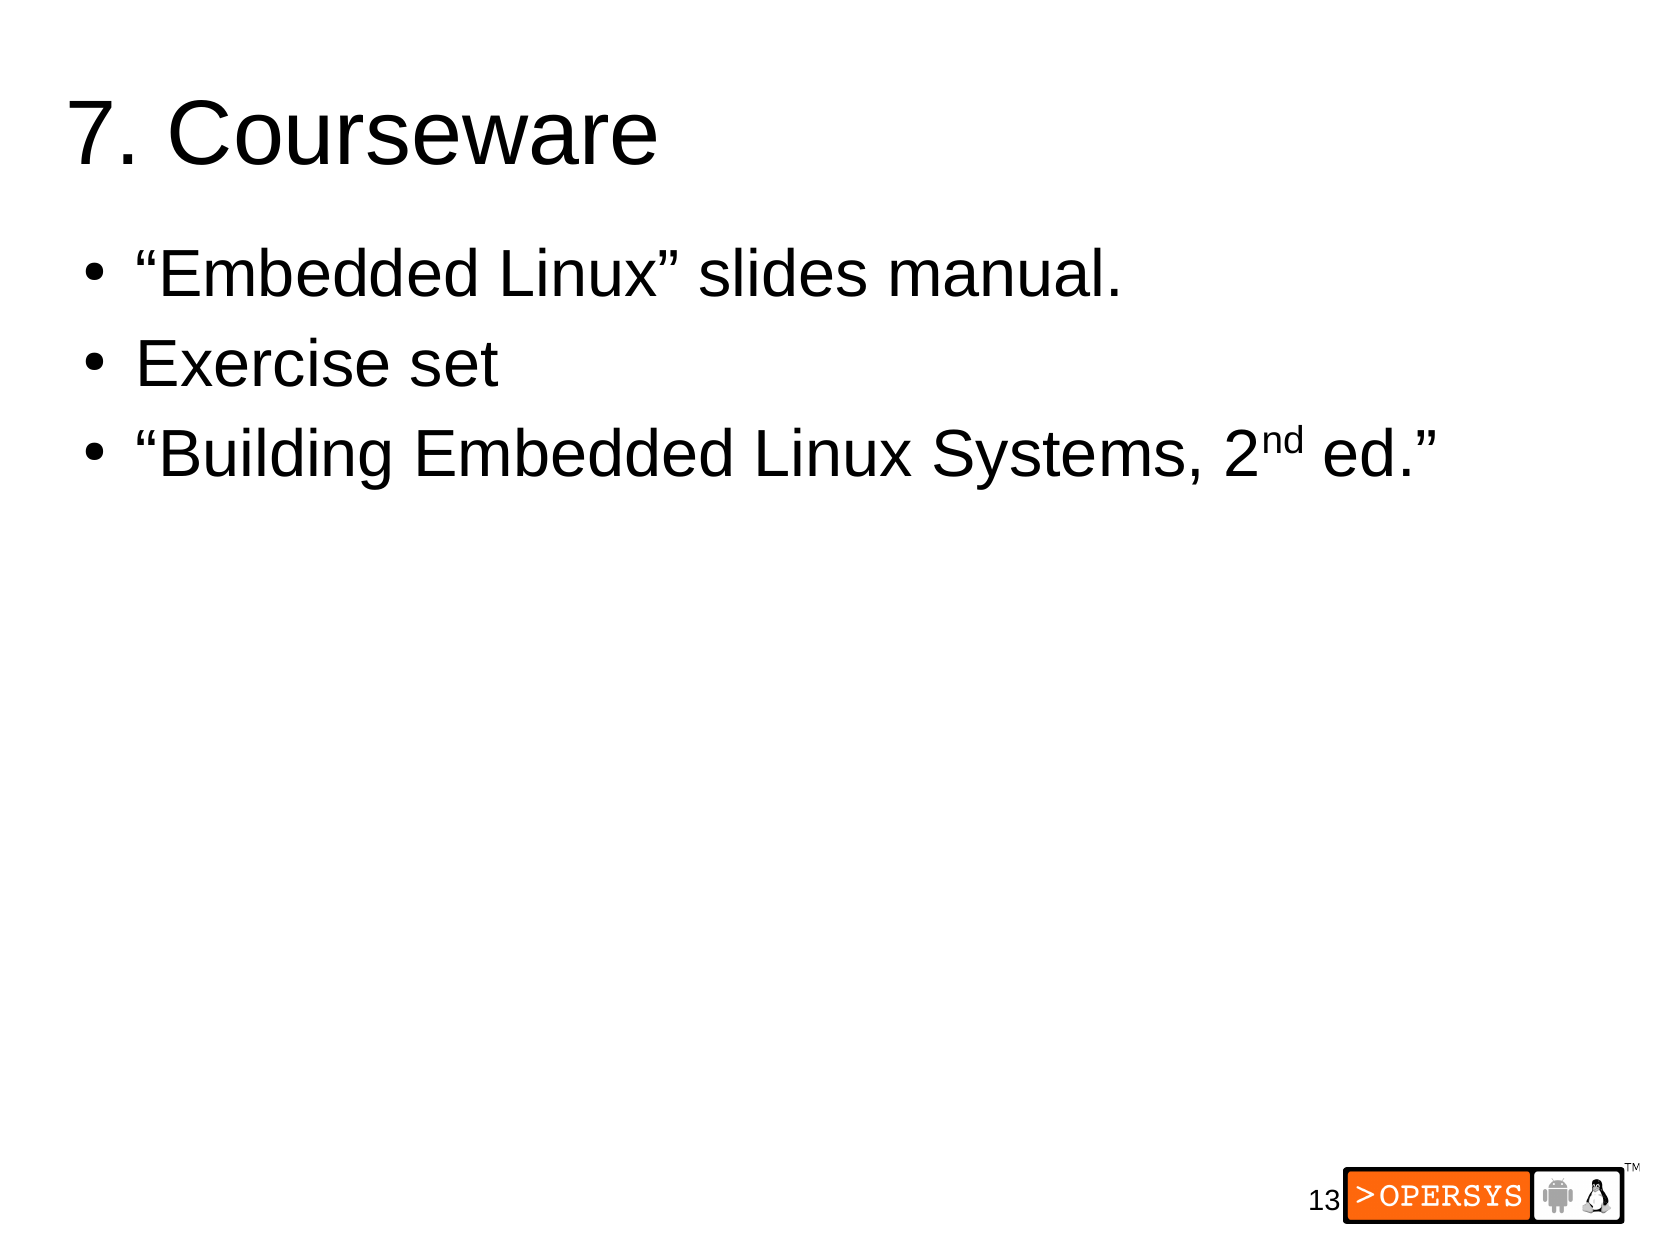

# 7. Courseware
“Embedded Linux” slides manual.
Exercise set
“Building Embedded Linux Systems, 2nd ed.”